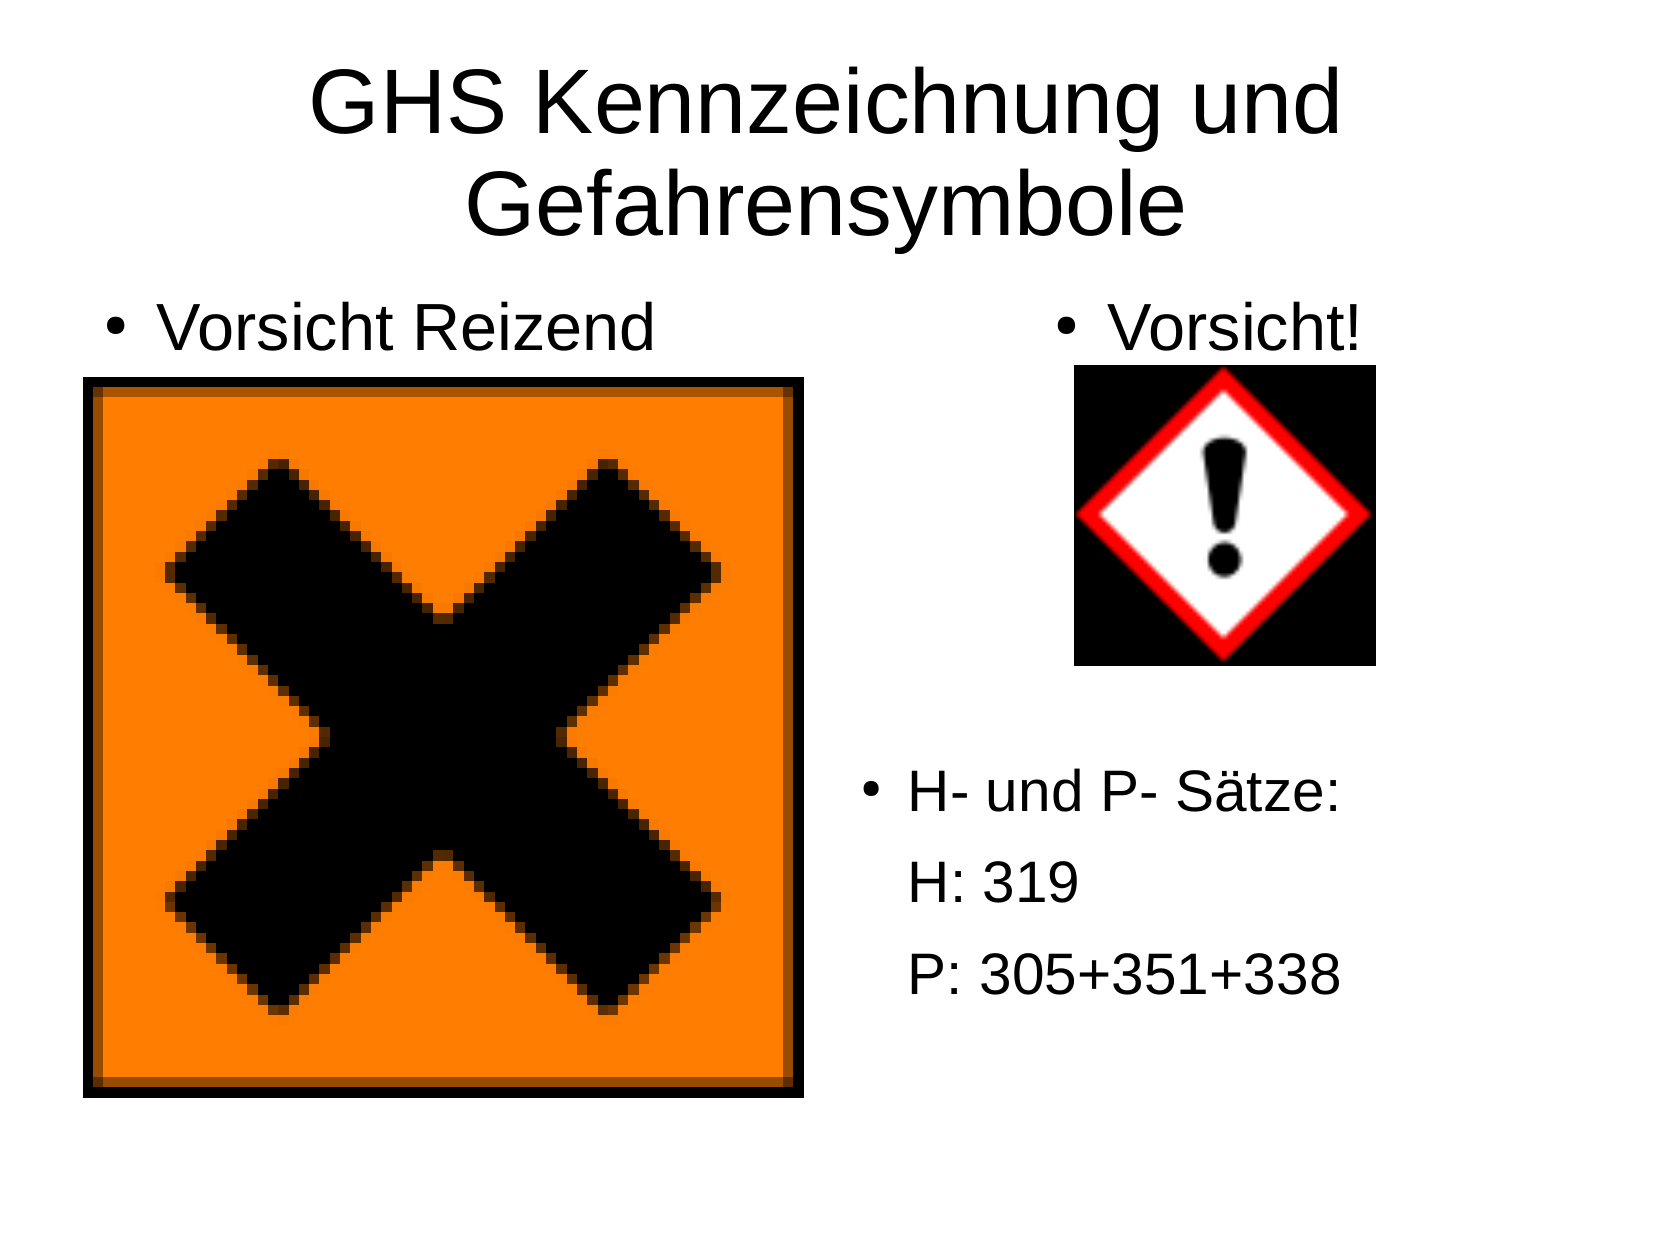

# GHS Kennzeichnung und Gefahrensymbole
Vorsicht Reizend
Vorsicht!
H- und P- Sätze:
H: 319
P: 305+351+338